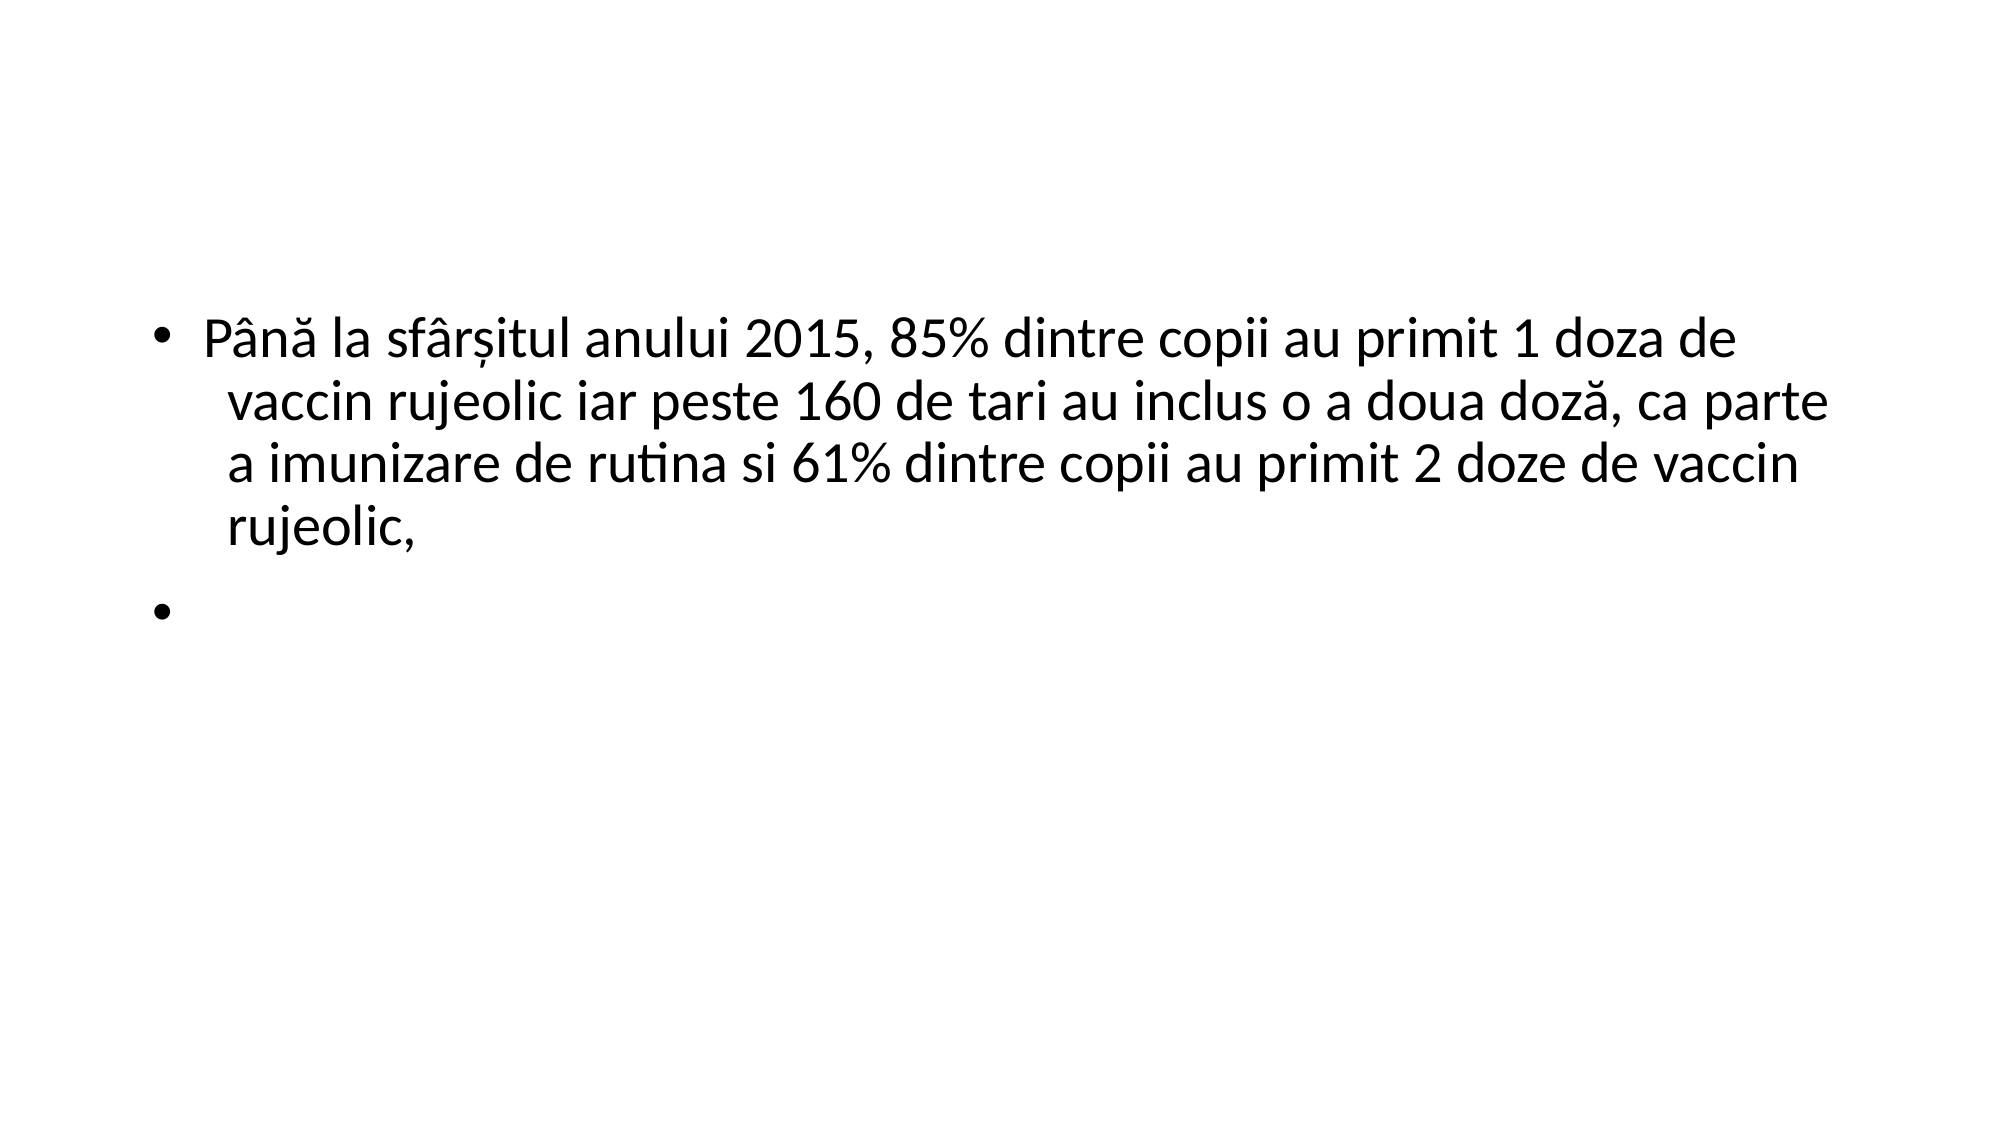

#
 Până la sfârșitul anului 2015, 85% dintre copii au primit 1 doza de vaccin rujeolic iar peste 160 de tari au inclus o a doua doză, ca parte a imunizare de rutina si 61% dintre copii au primit 2 doze de vaccin rujeolic,